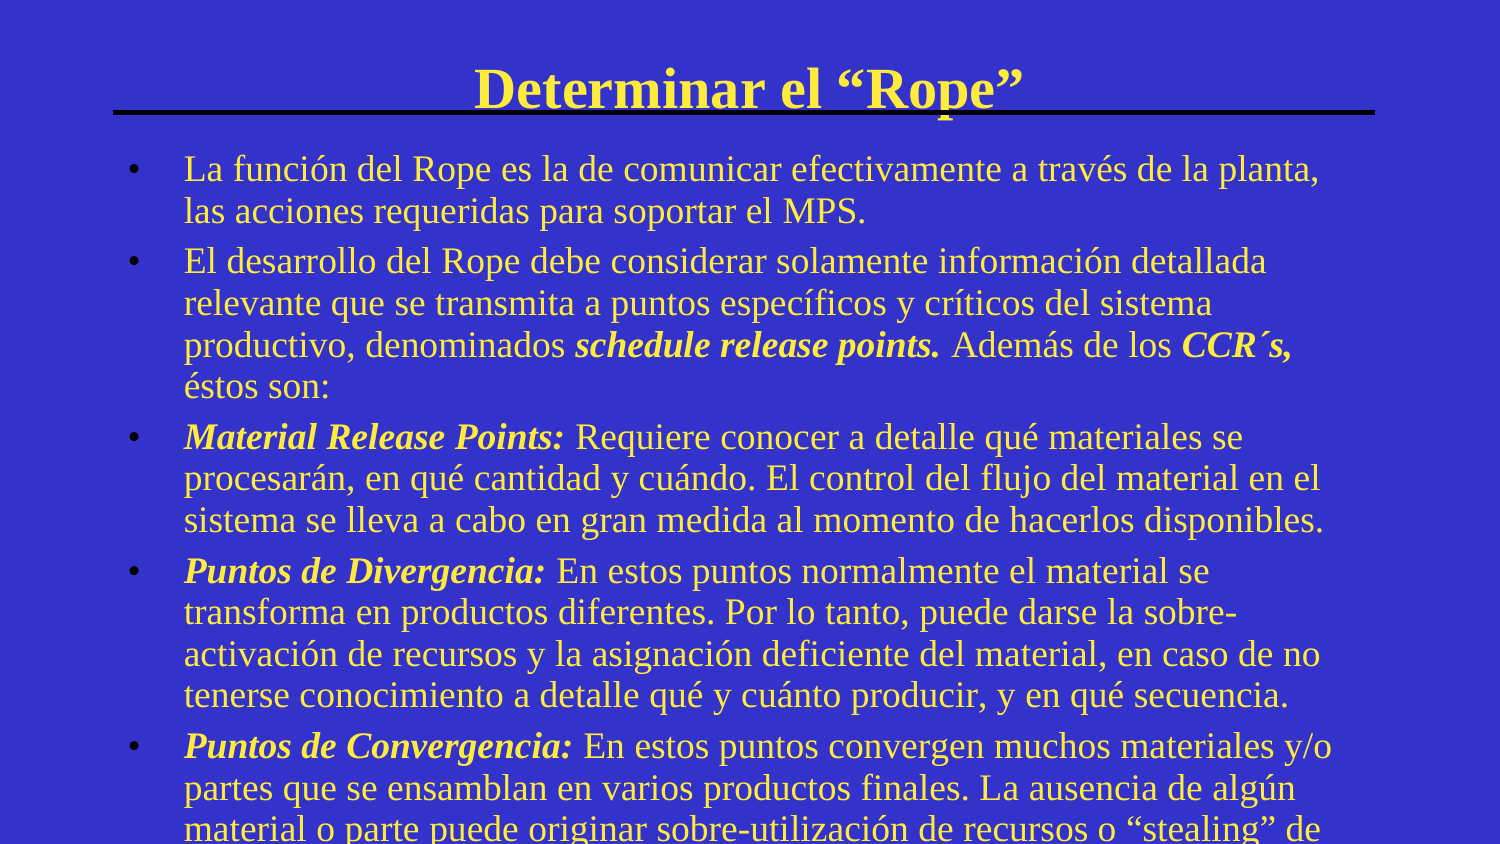

# Determinar el “Rope”
La función del Rope es la de comunicar efectivamente a través de la planta, las acciones requeridas para soportar el MPS.
El desarrollo del Rope debe considerar solamente información detallada relevante que se transmita a puntos específicos y críticos del sistema productivo, denominados schedule release points. Además de los CCR´s, éstos son:
Material Release Points: Requiere conocer a detalle qué materiales se procesarán, en qué cantidad y cuándo. El control del flujo del material en el sistema se lleva a cabo en gran medida al momento de hacerlos disponibles.
Puntos de Divergencia: En estos puntos normalmente el material se transforma en productos diferentes. Por lo tanto, puede darse la sobre-activación de recursos y la asignación deficiente del material, en caso de no tenerse conocimiento a detalle qué y cuánto producir, y en qué secuencia.
Puntos de Convergencia: En estos puntos convergen muchos materiales y/o partes que se ensamblan en varios productos finales. La ausencia de algún material o parte puede originar sobre-utilización de recursos o “stealing” de materiales.